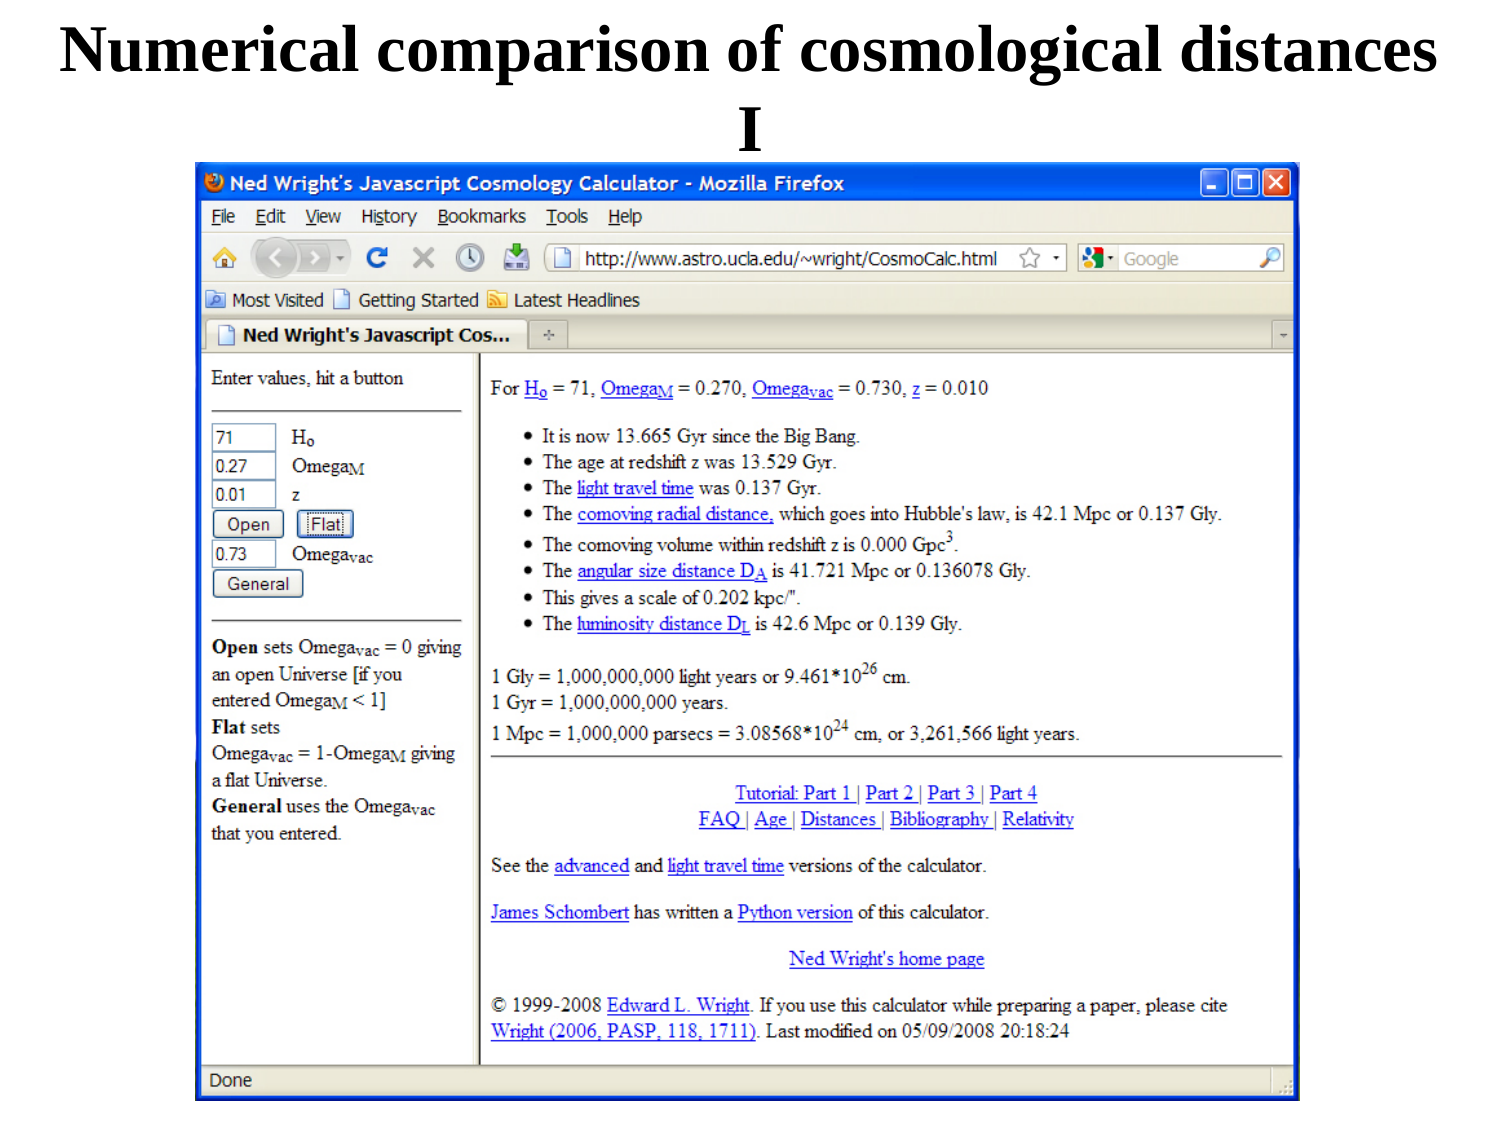

# Numerical comparison of cosmological distances I